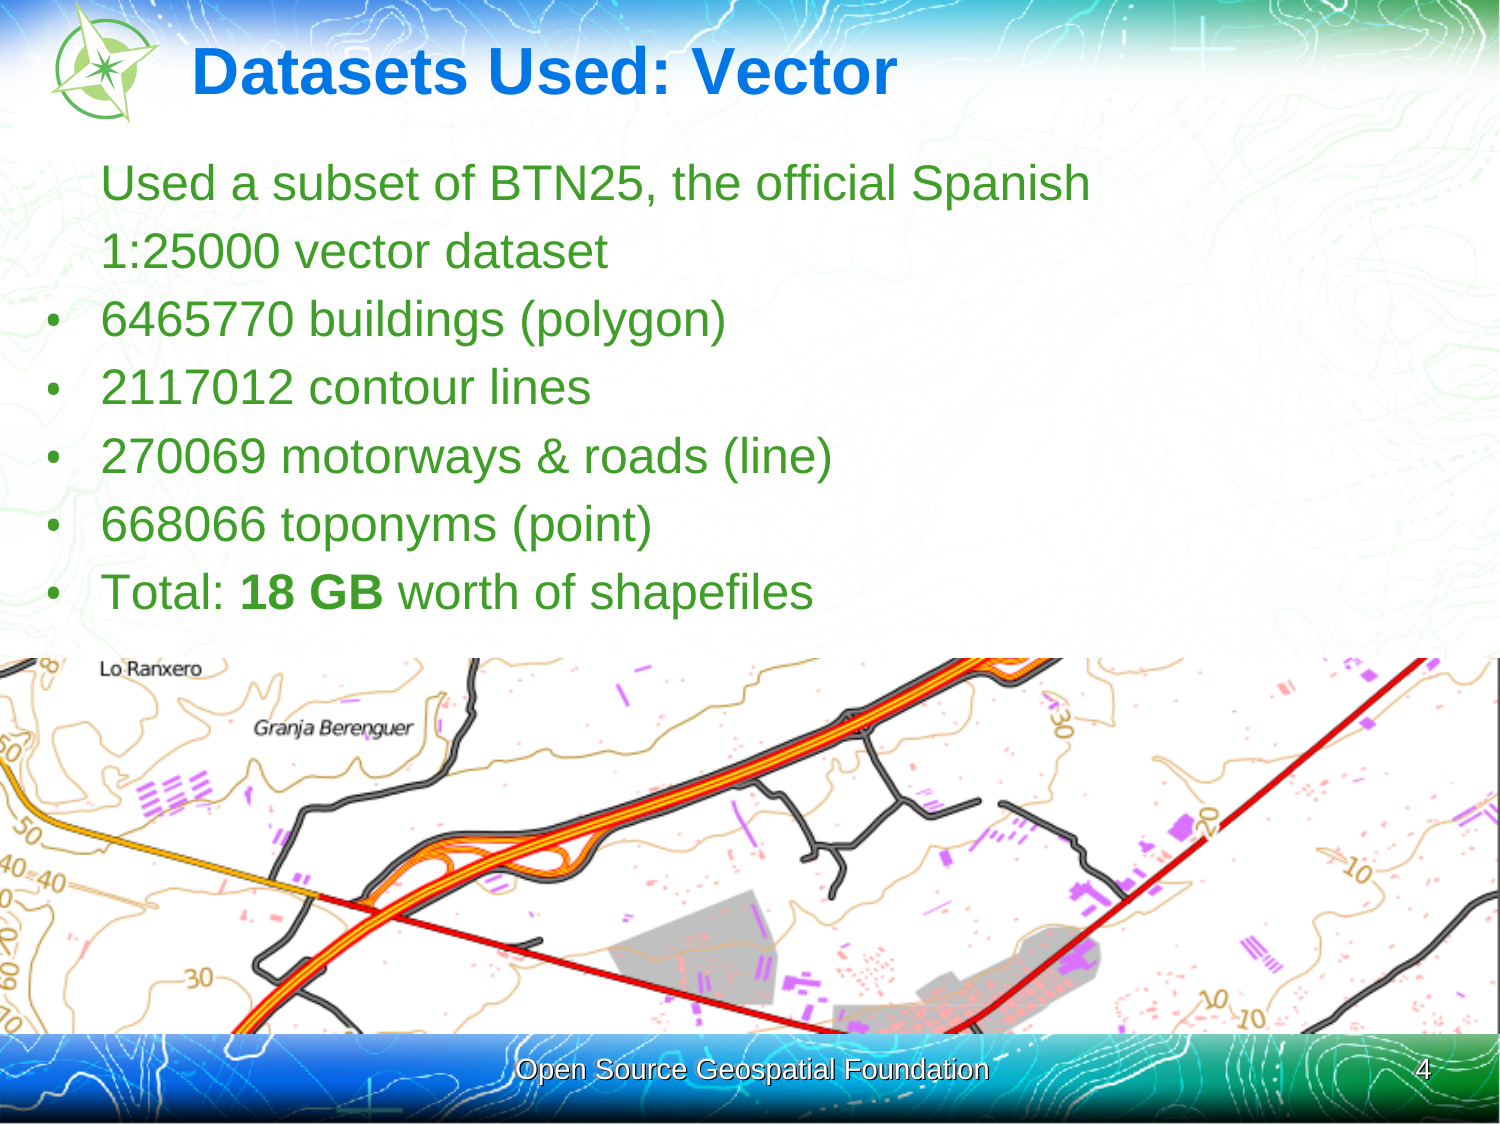

# Datasets Used: Vector
 Used a subset of BTN25, the official Spanish
 1:25000 vector dataset
6465770 buildings (polygon)
2117012 contour lines
270069 motorways & roads (line)
668066 toponyms (point)
Total: 18 GB worth of shapefiles
Open Source Geospatial Foundation
4